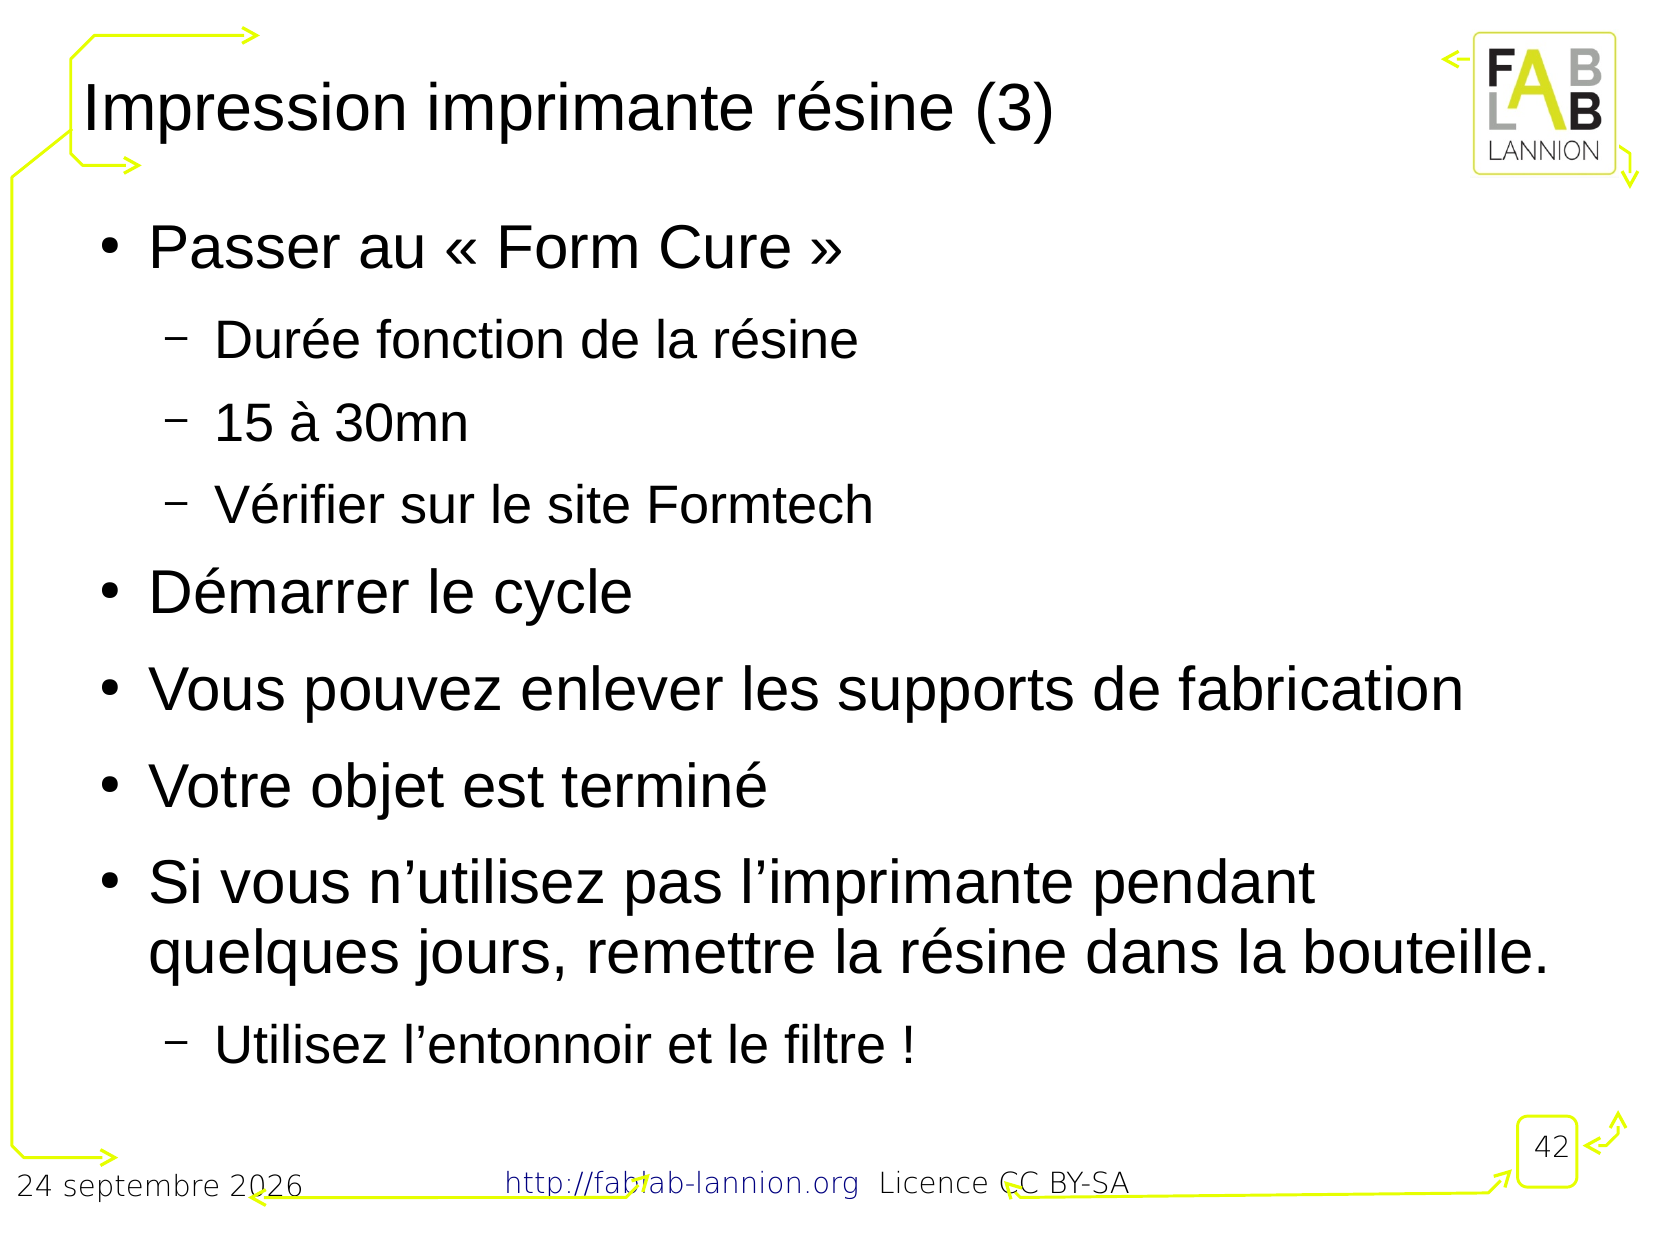

# Impression imprimante résine (3)
Passer au « Form Cure »
Durée fonction de la résine
15 à 30mn
Vérifier sur le site Formtech
Démarrer le cycle
Vous pouvez enlever les supports de fabrication
Votre objet est terminé
Si vous n’utilisez pas l’imprimante pendant quelques jours, remettre la résine dans la bouteille.
Utilisez l’entonnoir et le filtre !
42